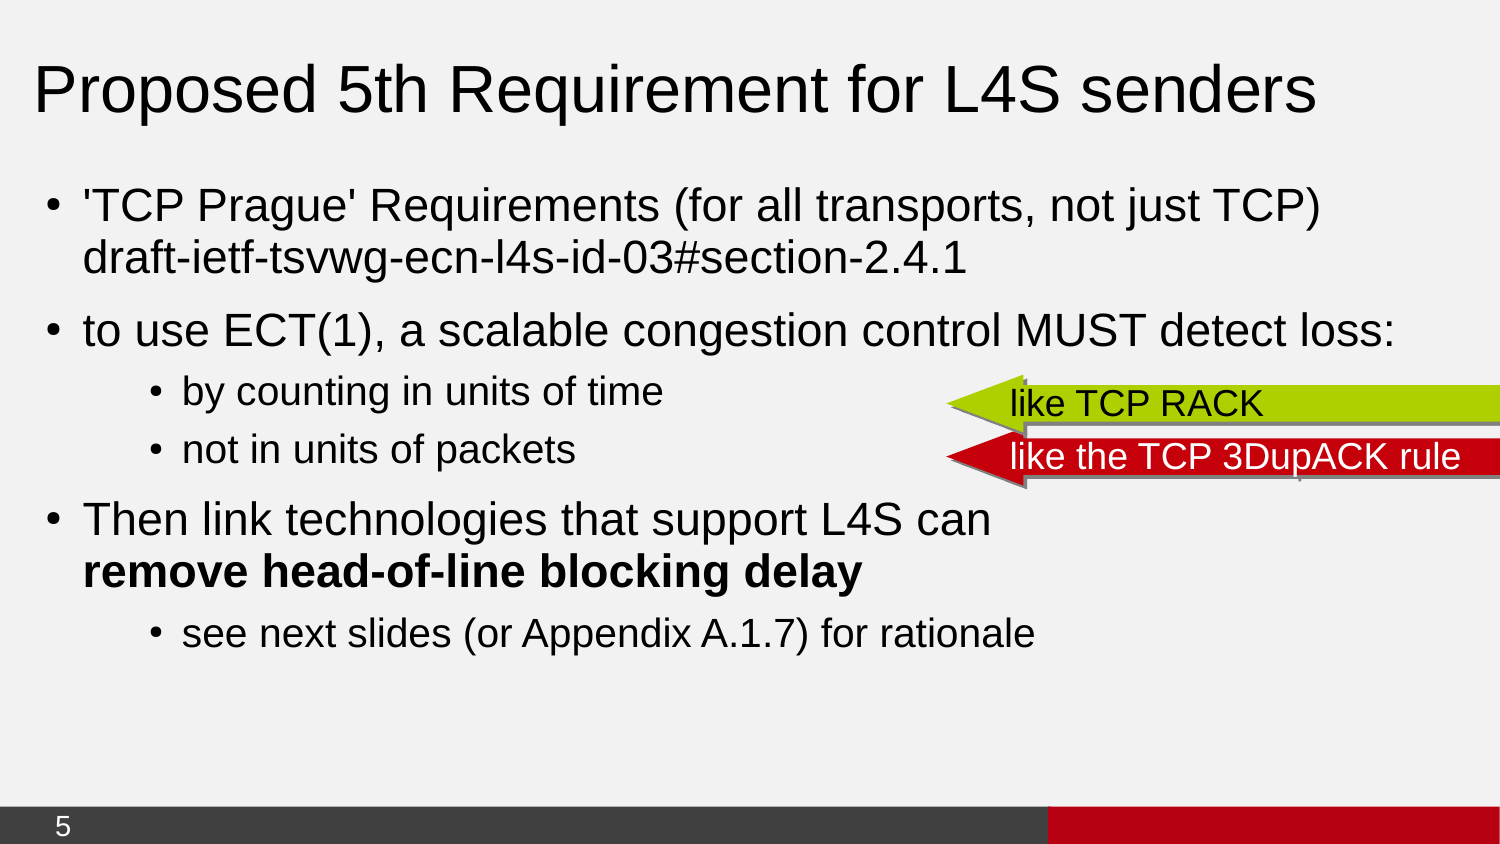

# Proposed 5th Requirement for L4S senders
'TCP Prague' Requirements (for all transports, not just TCP)
draft-ietf-tsvwg-ecn-l4s-id-03#section-2.4.1
to use ECT(1), a scalable congestion control MUST detect loss:
by counting in units of time
not in units of packets
Then link technologies that support L4S can
remove head-of-line blocking delay
see next slides (or Appendix A.1.7) for rationale
like TCP RACK
like the TCP 3DupACK rule
5